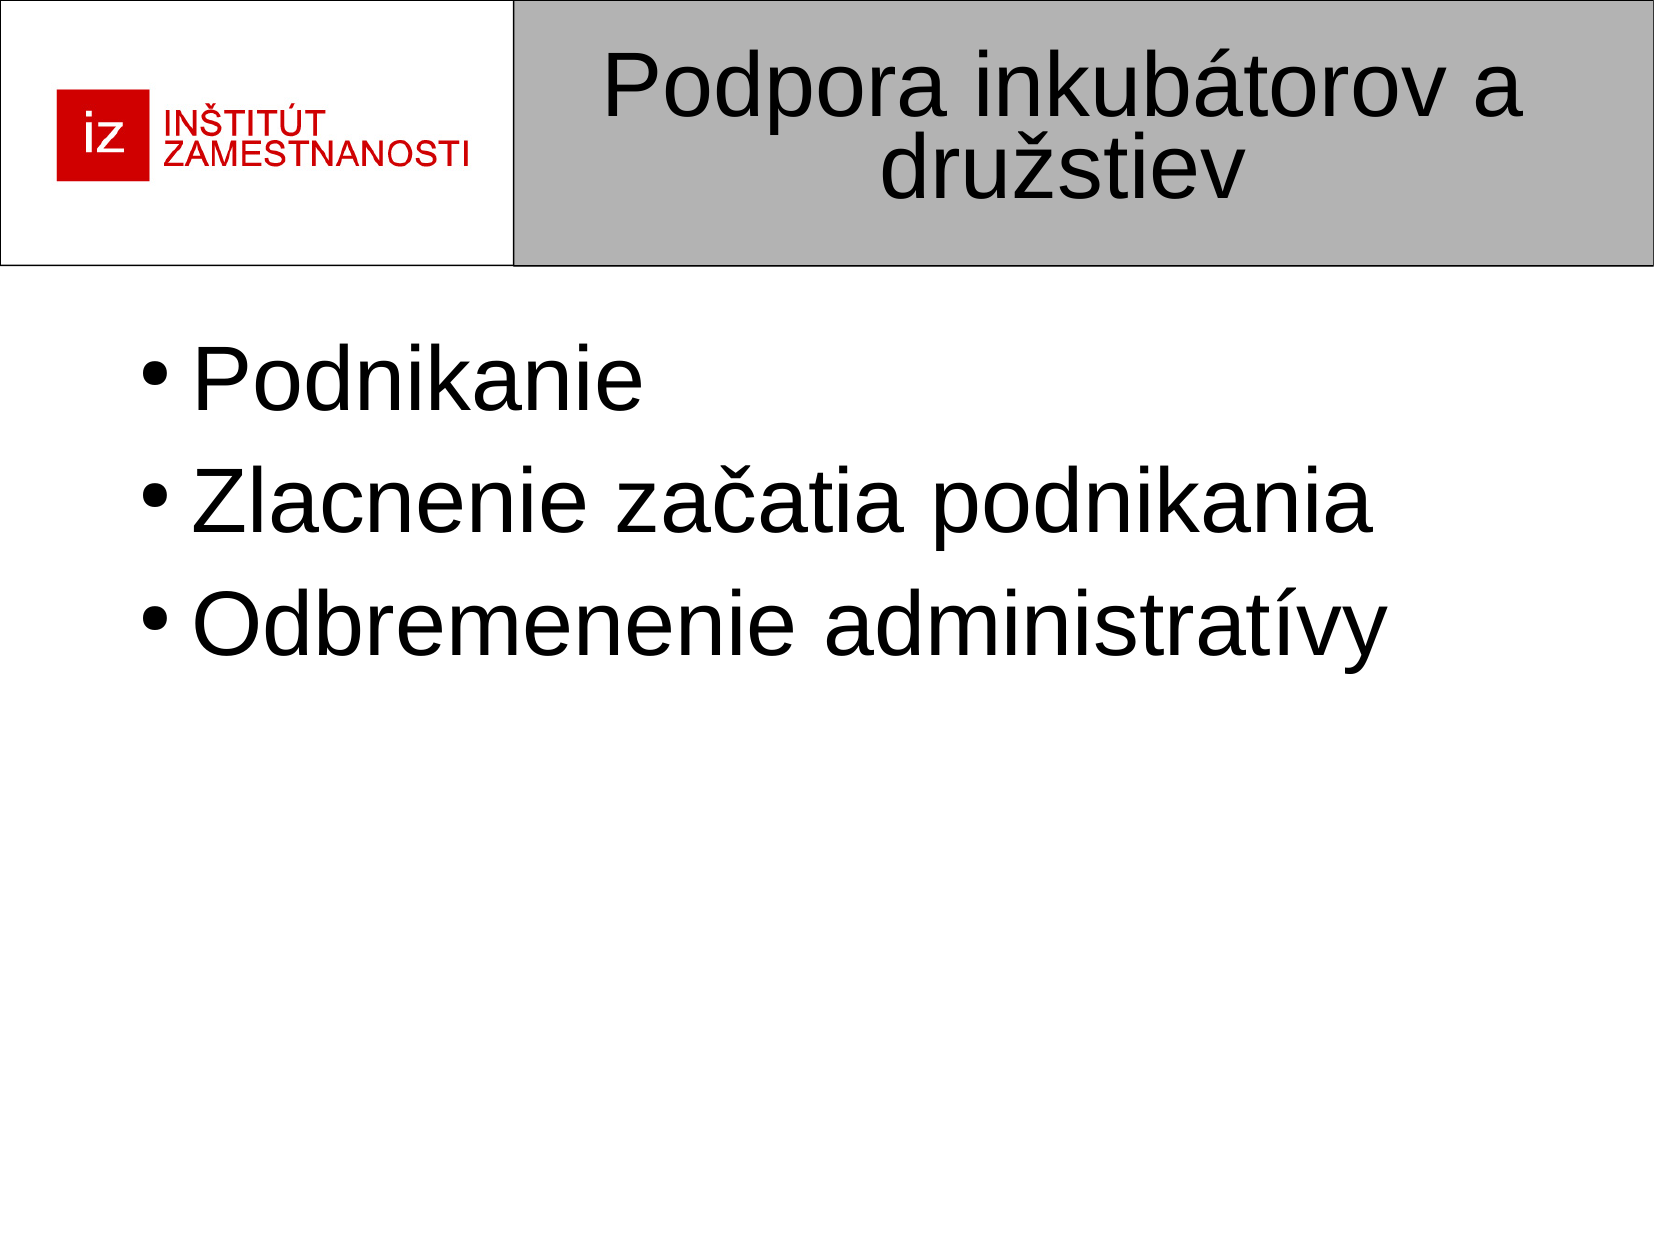

# Podpora inkubátorov a družstiev
Podnikanie
Zlacnenie začatia podnikania
Odbremenenie administratívy